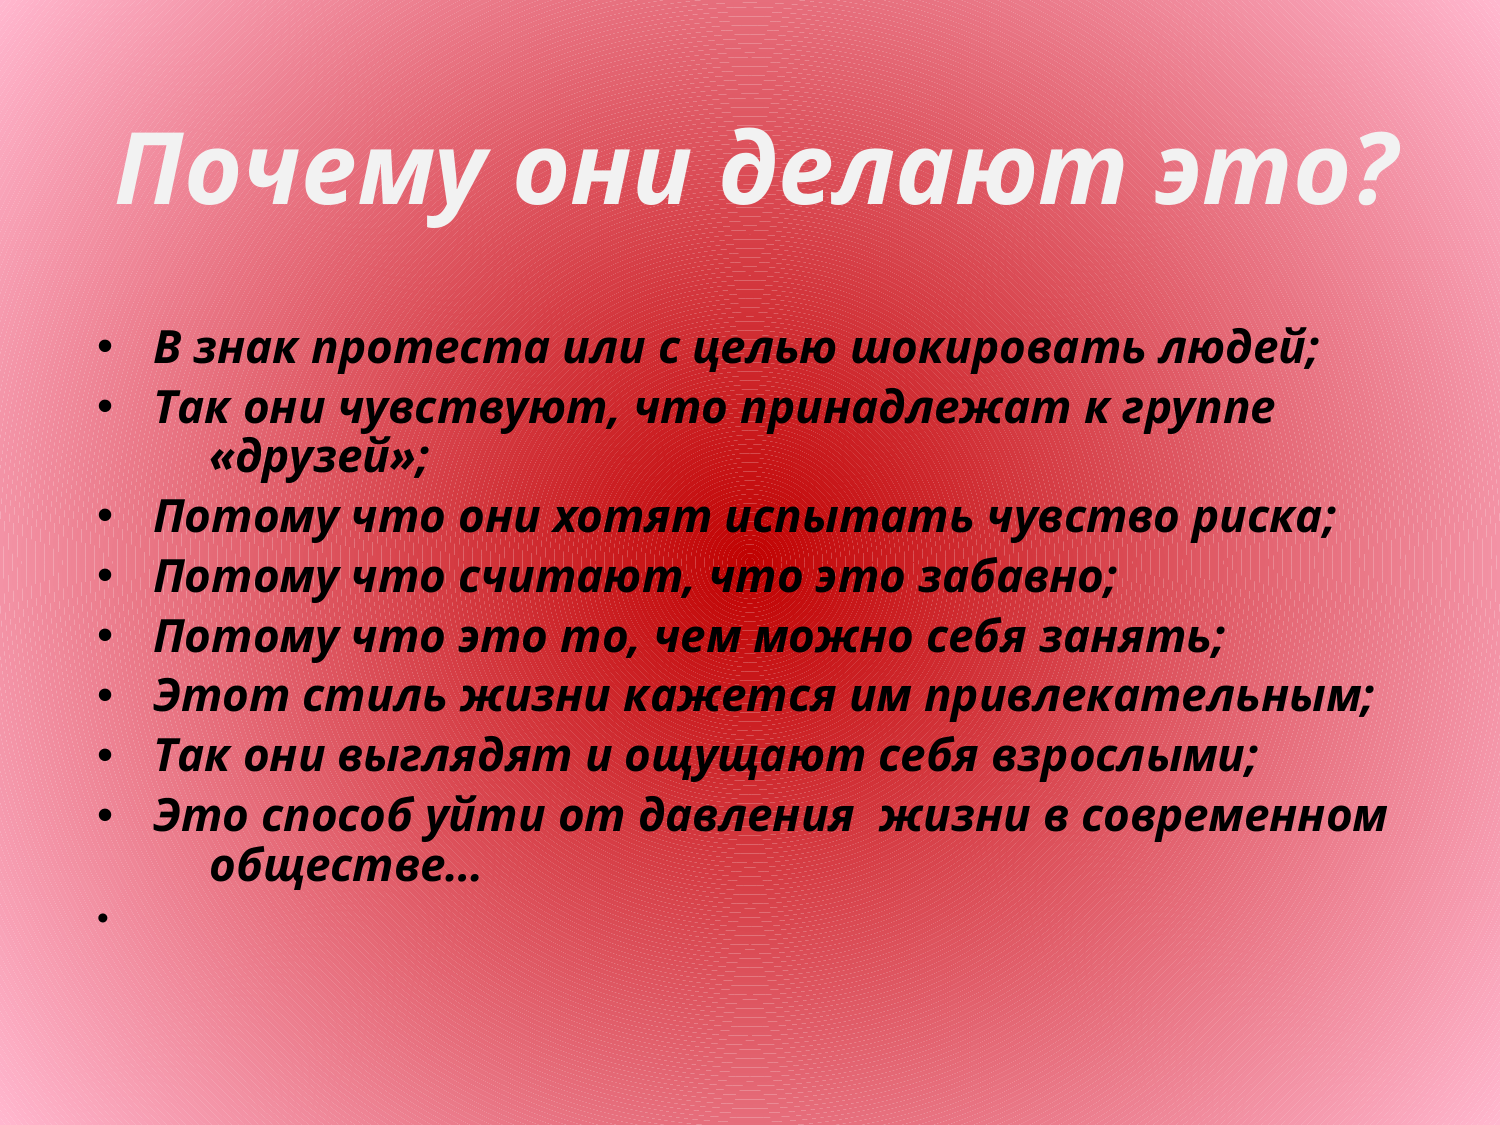

# Почему они делают это?
В знак протеста или с целью шокировать людей;
Так они чувствуют, что принадлежат к группе «друзей»;
Потому что они хотят испытать чувство риска;
Потому что считают, что это забавно;
Потому что это то, чем можно себя занять;
Этот стиль жизни кажется им привлекательным;
Так они выглядят и ощущают себя взрослыми;
Это способ уйти от давления жизни в современном обществе…